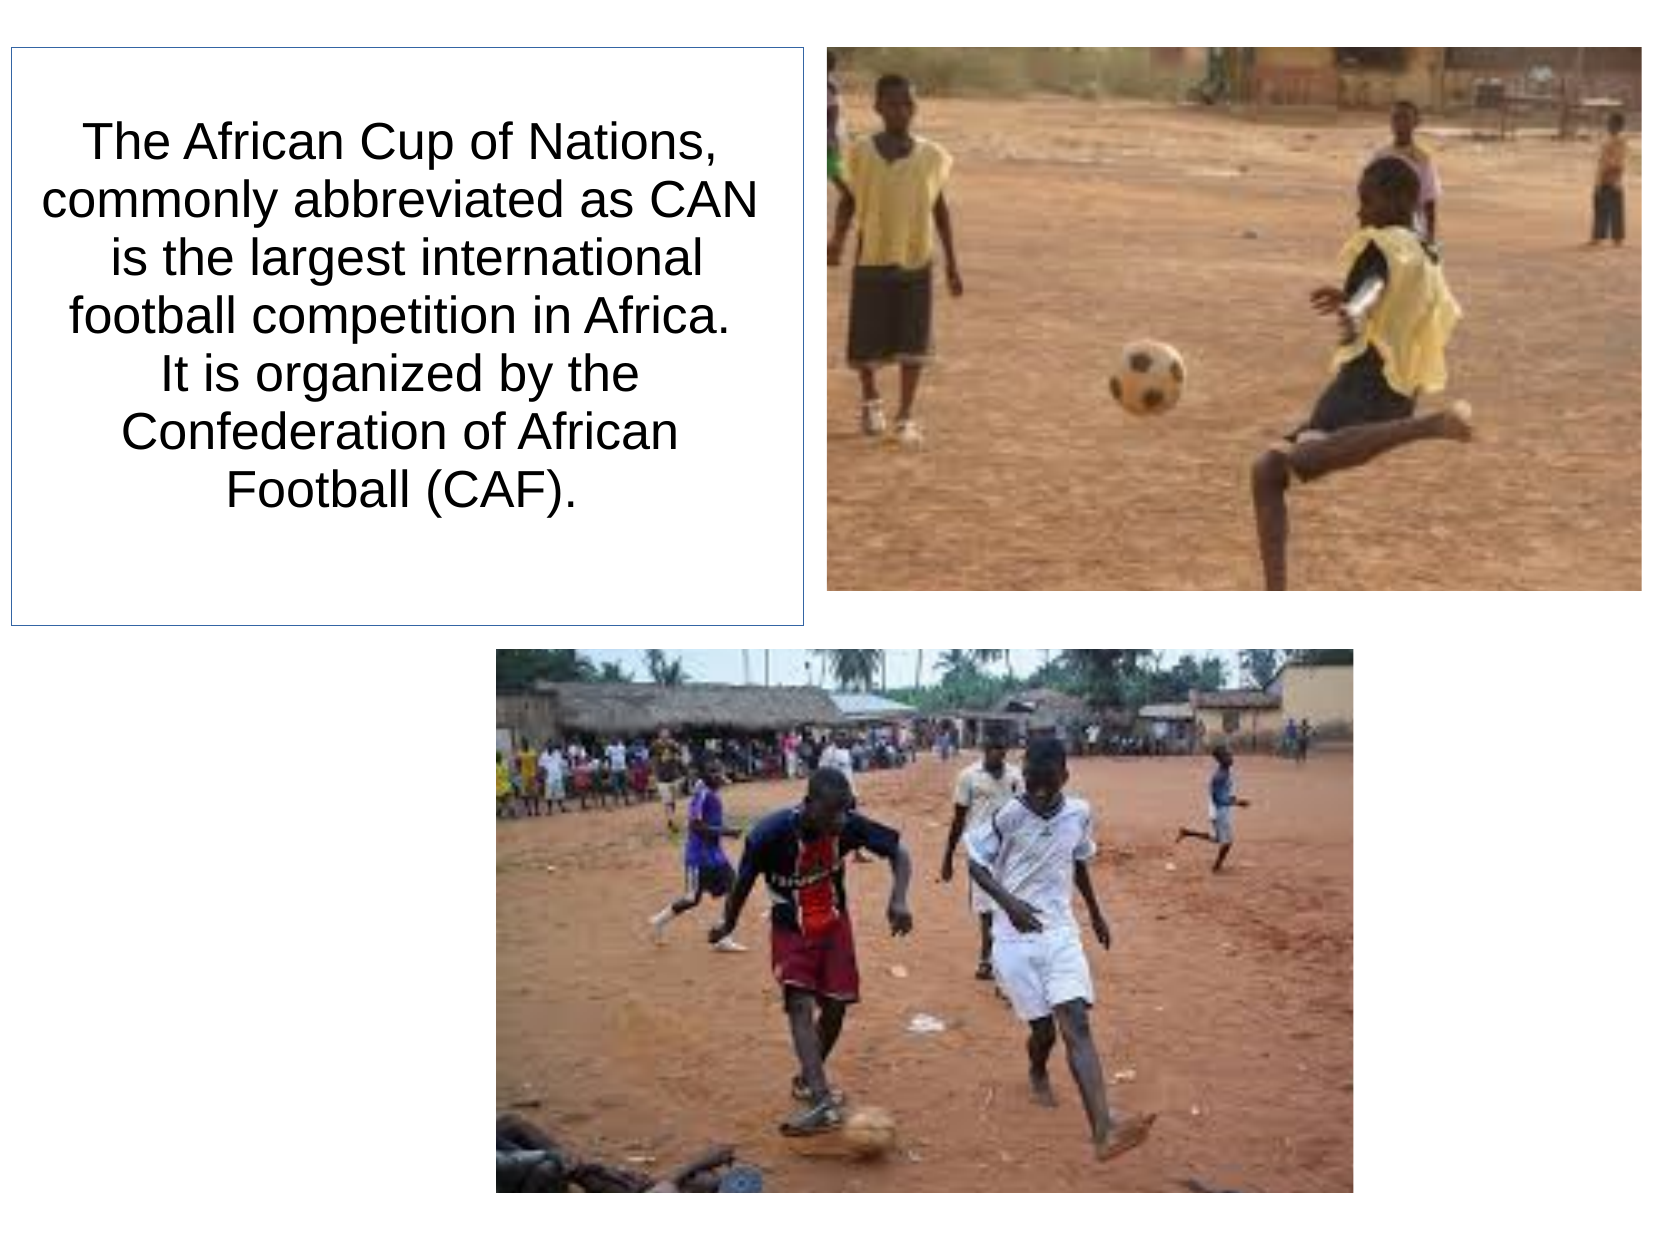

The African Cup of Nations,
commonly abbreviated as CAN
is the largest international
football competition in Africa.
It is organized by the
Confederation of African
Football (CAF).